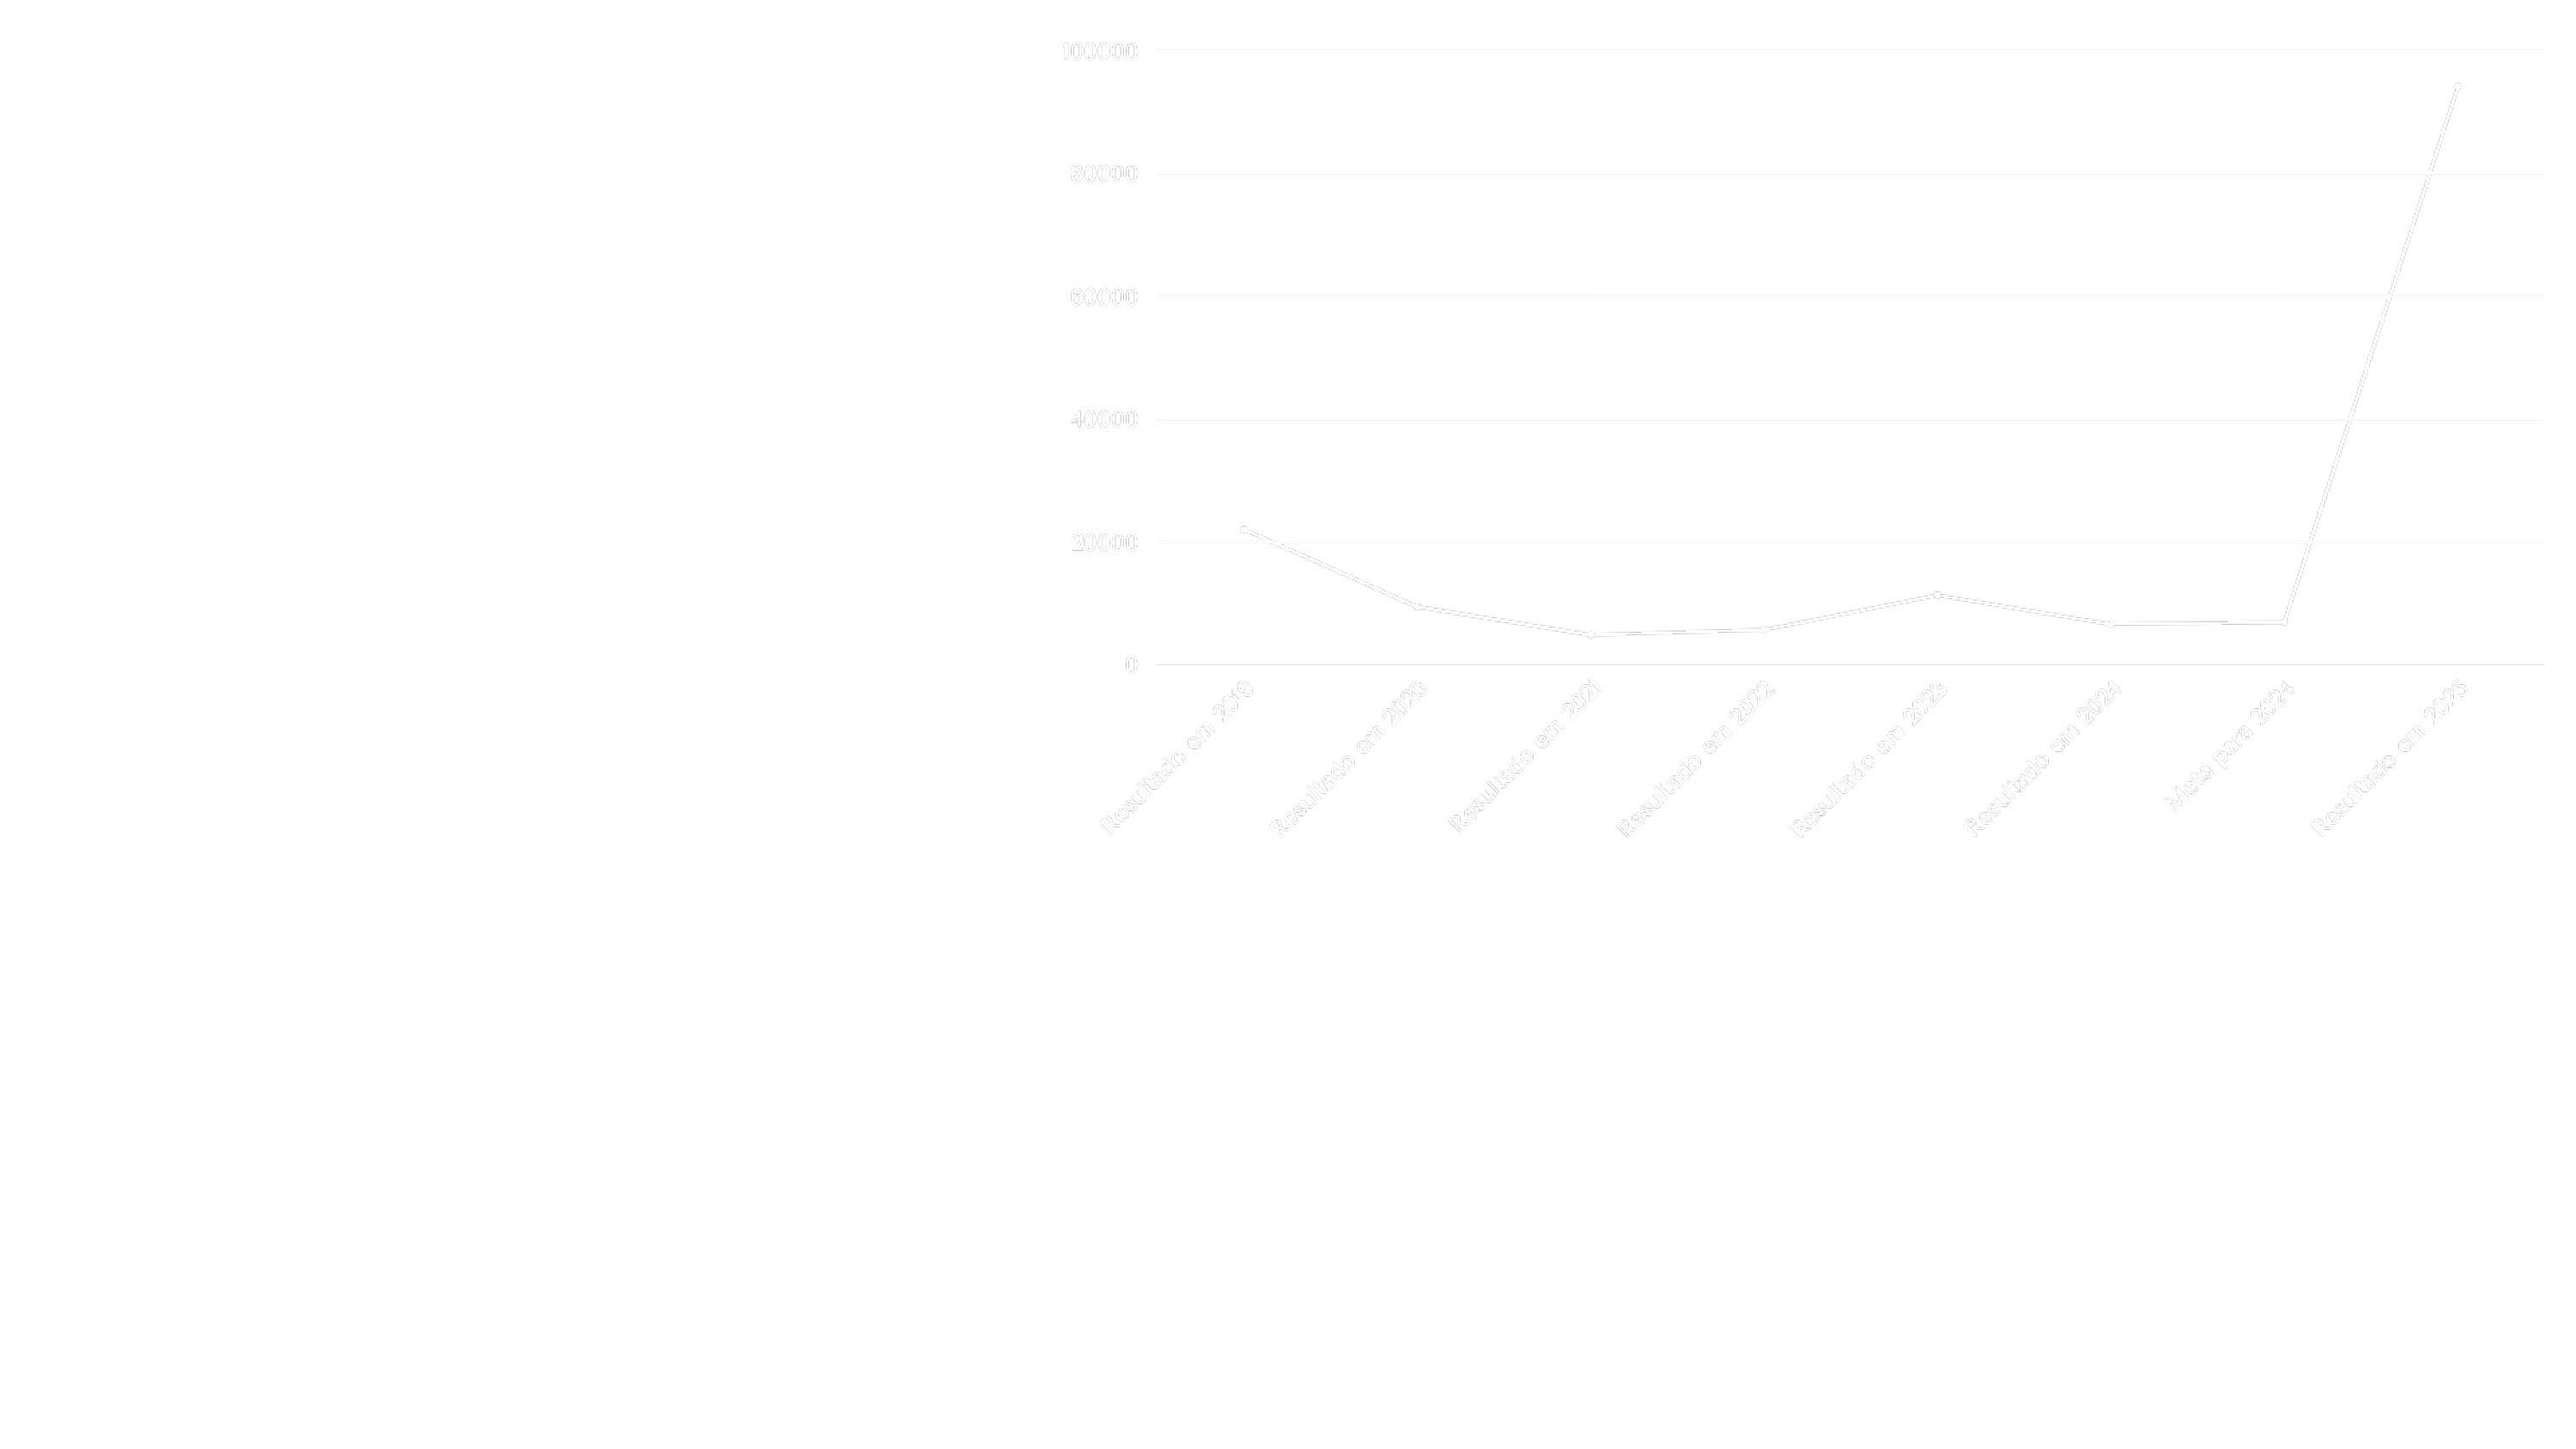

Indicador - Total de Material destinado à Reciclagem
Unidade de medida: kg
Definição da Meta Aumentar 5% ao ano a soma dos resíduos recicláveis destinados às cooperativas ou associações de catadores.
Resultado em 2019 - 22.094
Resultado em 2020 - 9.504
Resultado em 2021 - 4.936
Resultado em 2022 - 5.780
Resultado em 2023 - 11.410
Resultado em 2024 - 6.659
Meta para 2025 - 6.991
Resultado em 2025 - 94.110